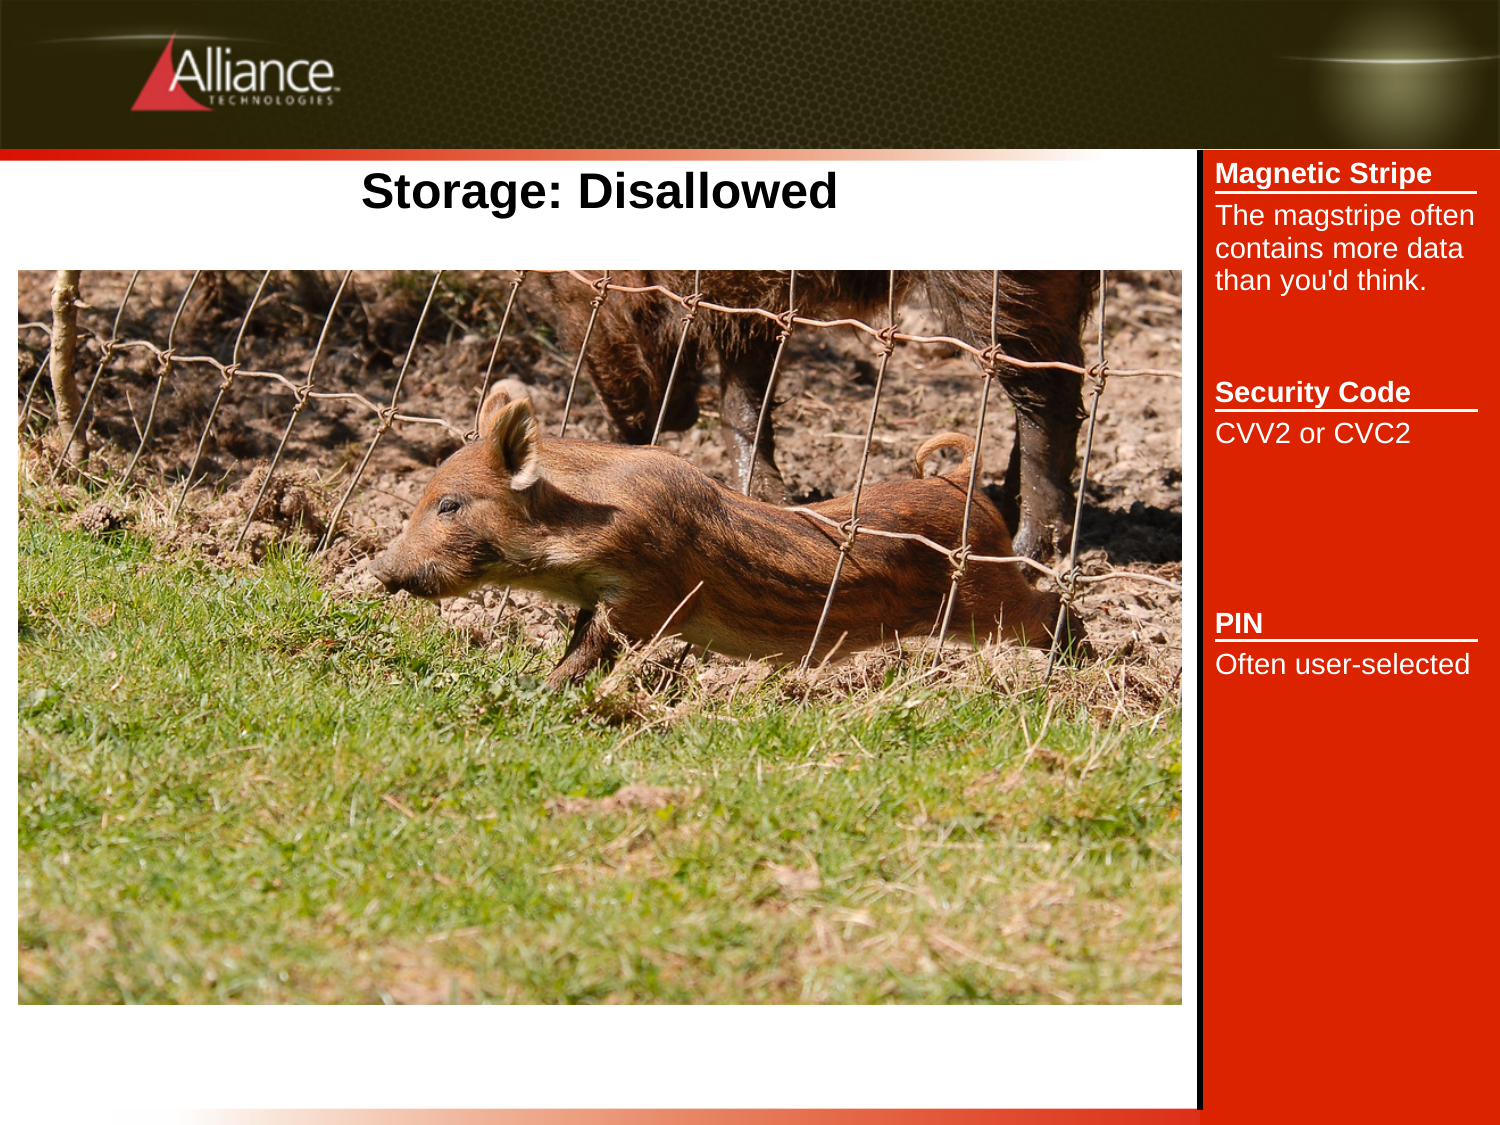

Magnetic Stripe
Storage: Disallowed
The magstripe often contains more data than you'd think.
Security Code
CVV2 or CVC2
PIN
Often user-selected